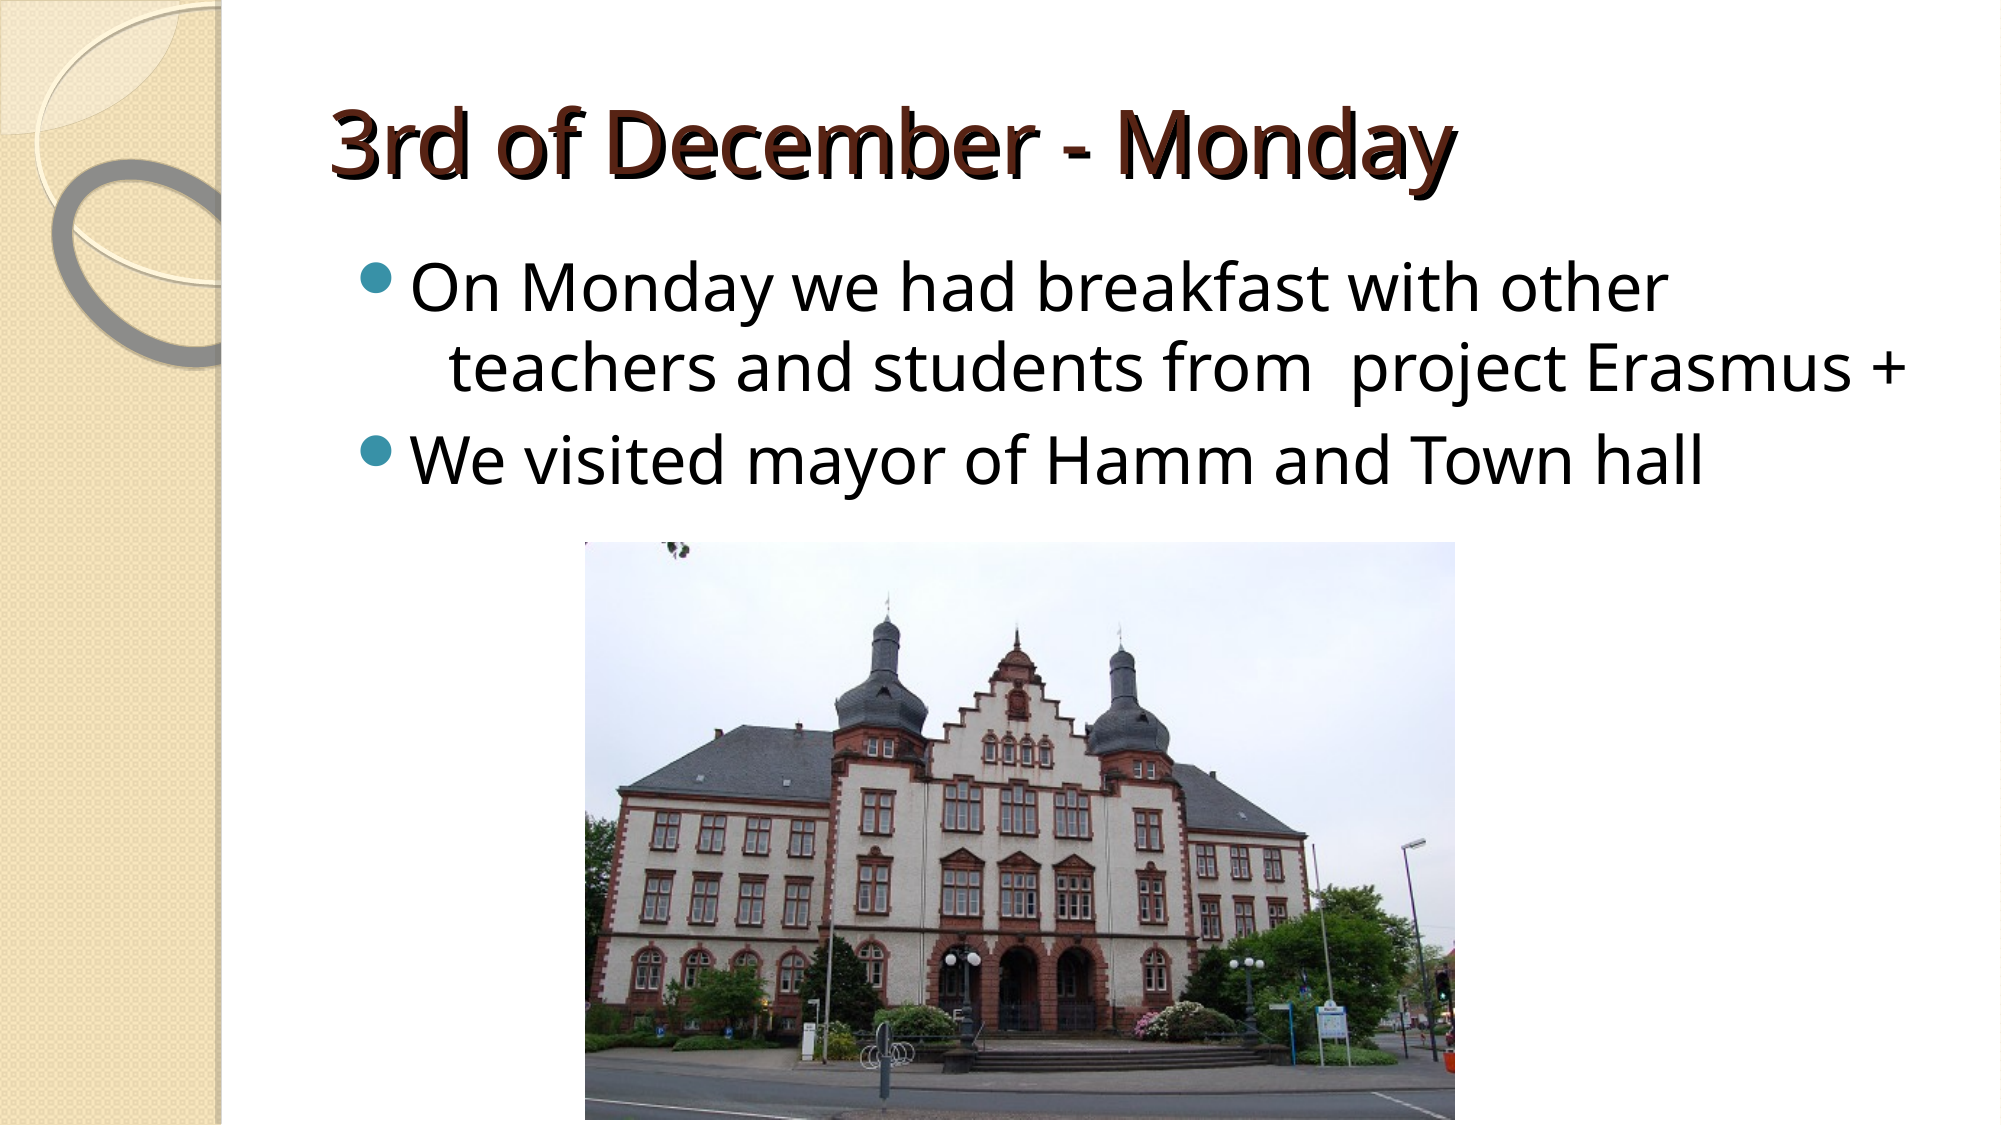

# 3rd of December - Monday
On Monday we had breakfast with other teachers and students from  project Erasmus +
We visited mayor of Hamm and Town hall